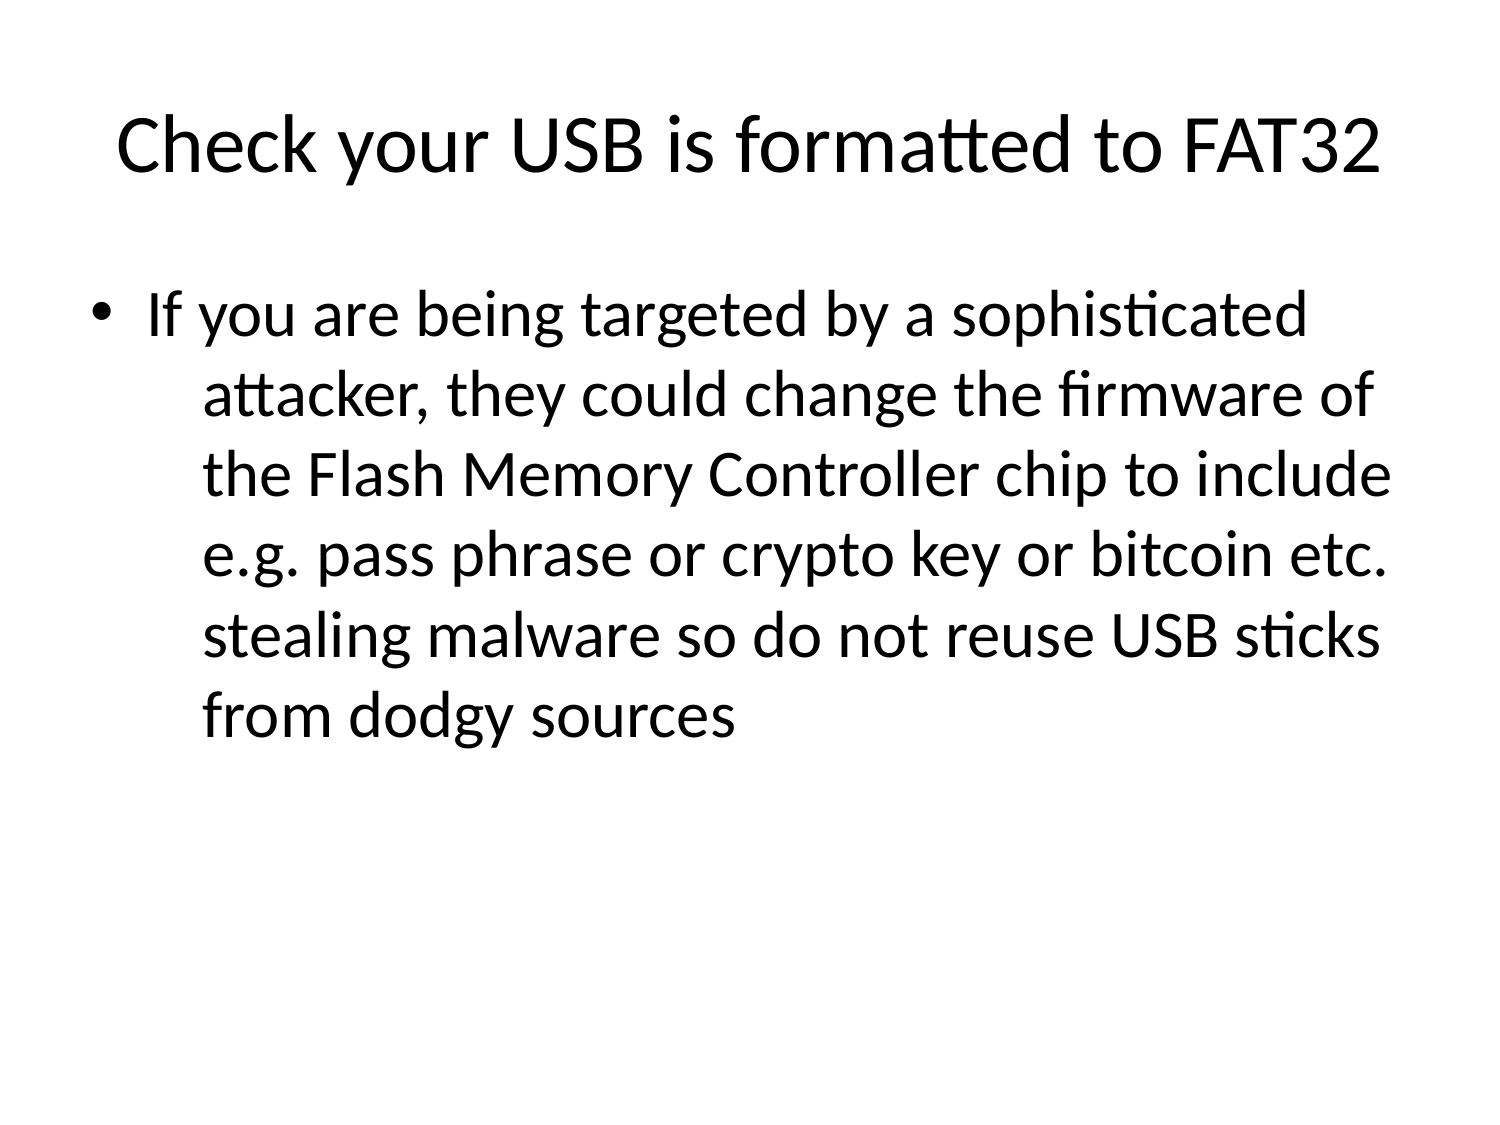

# Check your USB is formatted to FAT32
If you are being targeted by a sophisticated attacker, they could change the firmware of the Flash Memory Controller chip to include e.g. pass phrase or crypto key or bitcoin etc. stealing malware so do not reuse USB sticks from dodgy sources